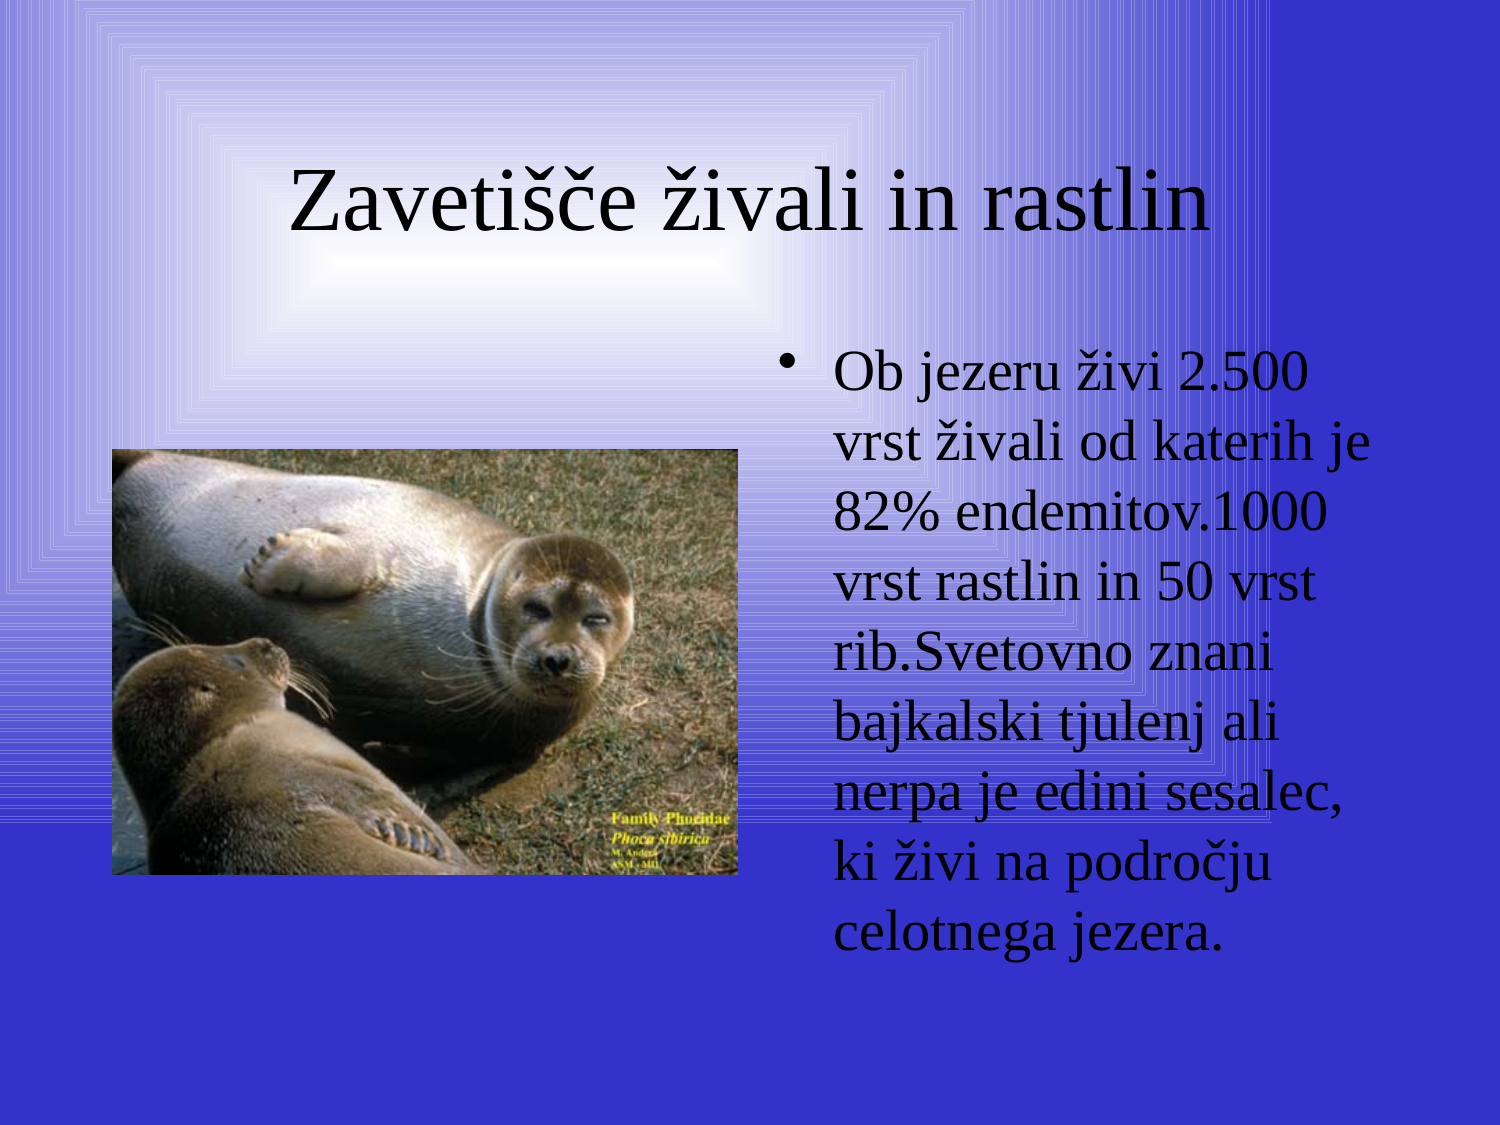

# Zavetišče živali in rastlin
Ob jezeru živi 2.500 vrst živali od katerih je 82% endemitov.1000 vrst rastlin in 50 vrst rib.Svetovno znani bajkalski tjulenj ali nerpa je edini sesalec, ki živi na področju celotnega jezera.